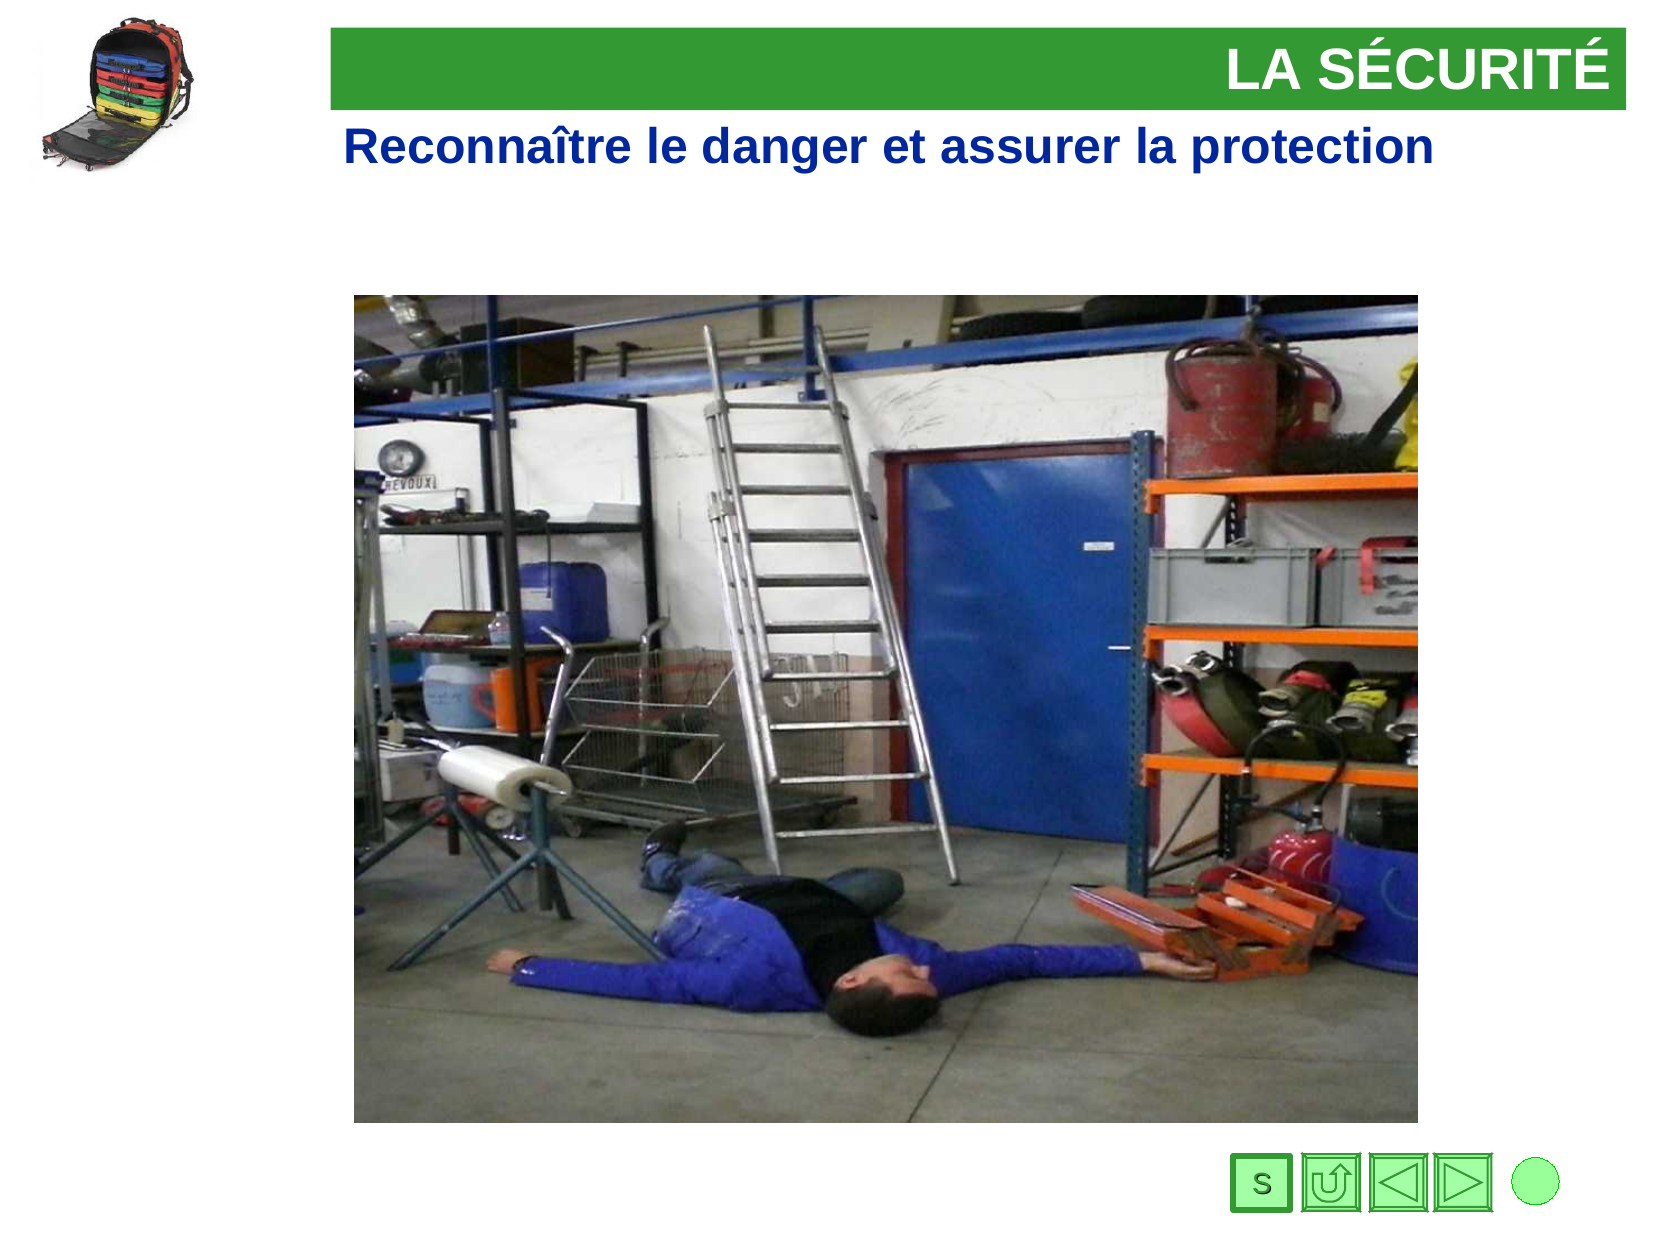

LA SÉCURITÉ
# Reconnaître le danger et assurer la protection